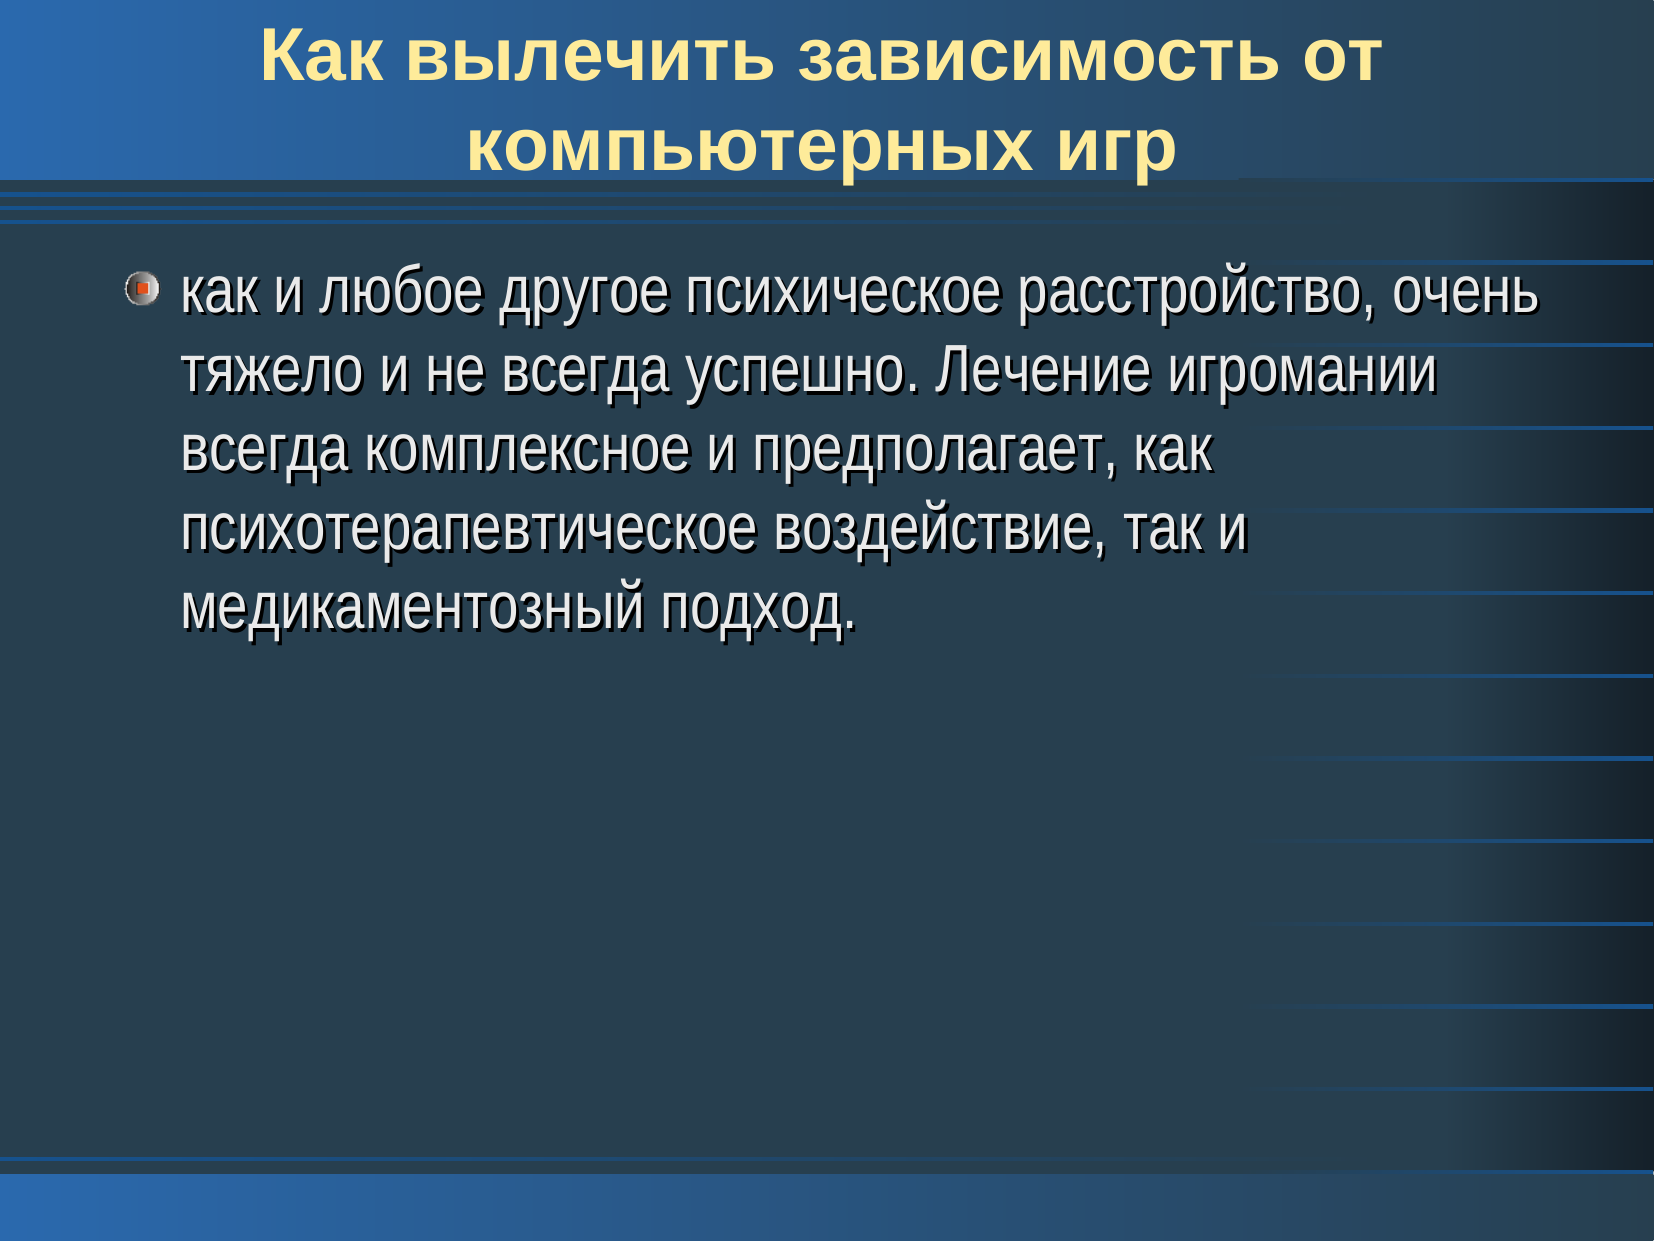

# Как вылечить зависимость от компьютерных игр
как и любое другое психическое расстройство, очень тяжело и не всегда успешно. Лечение игромании всегда комплексное и предполагает, как психотерапевтическое воздействие, так и медикаментозный подход.